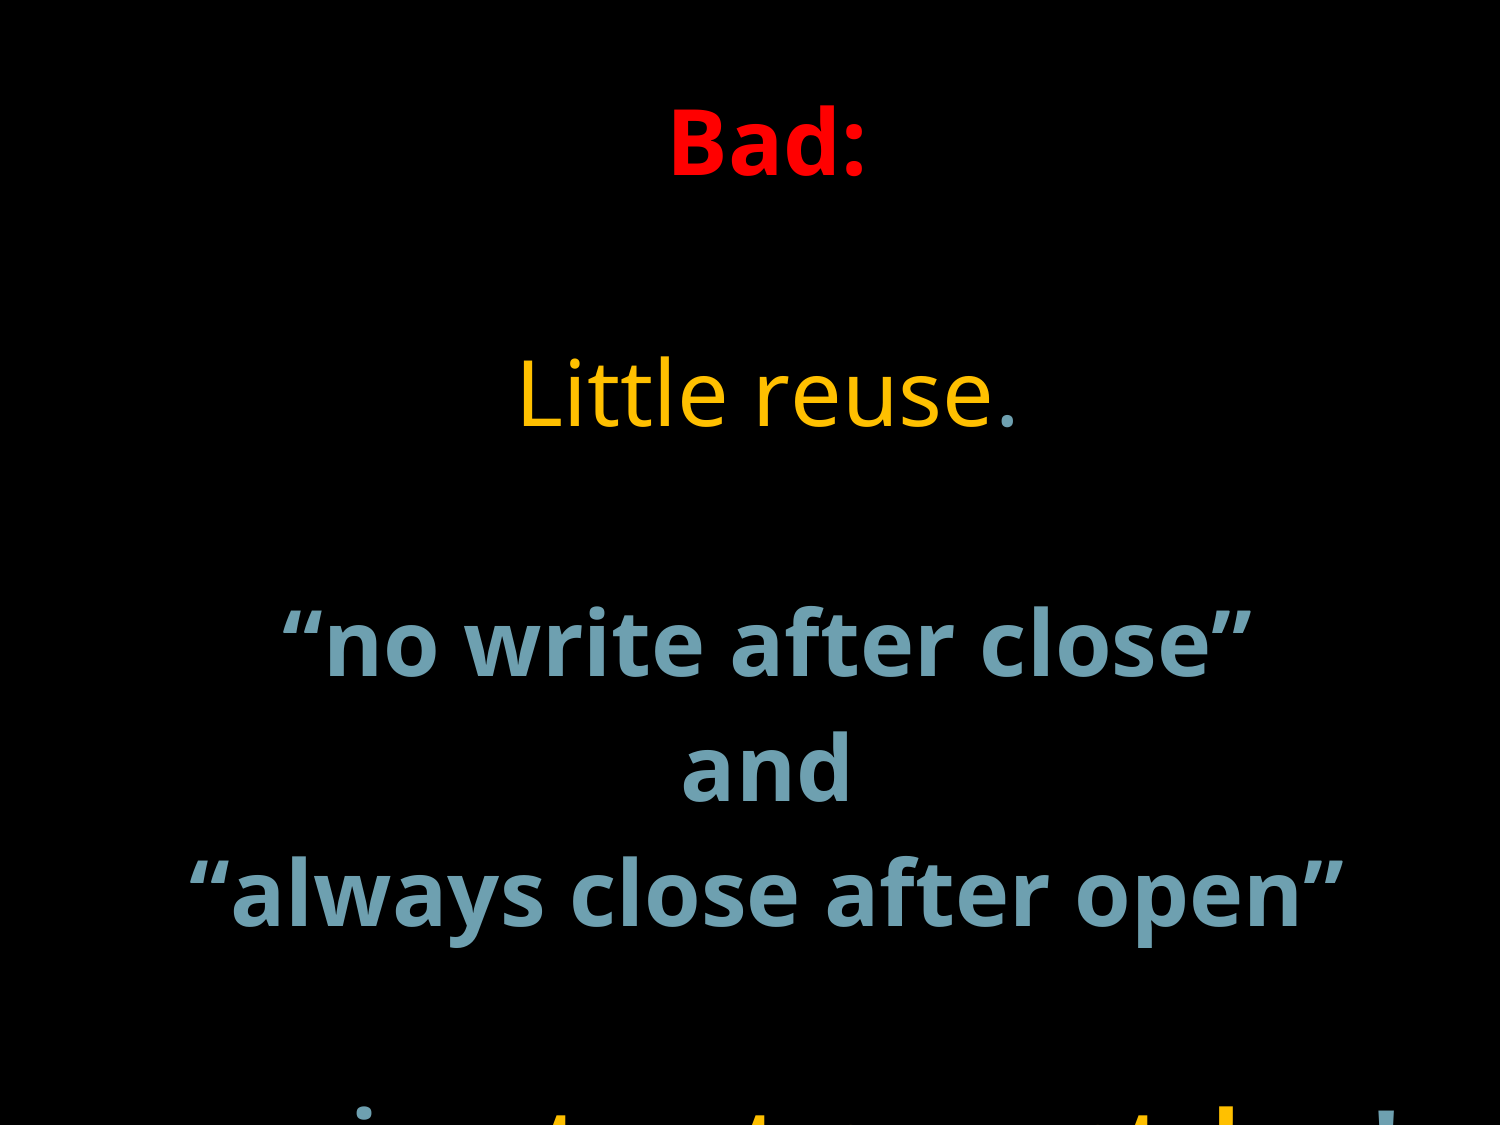

Bad:
Little reuse.
“no write after close”
and
“always close after open”
requires two tracematches!